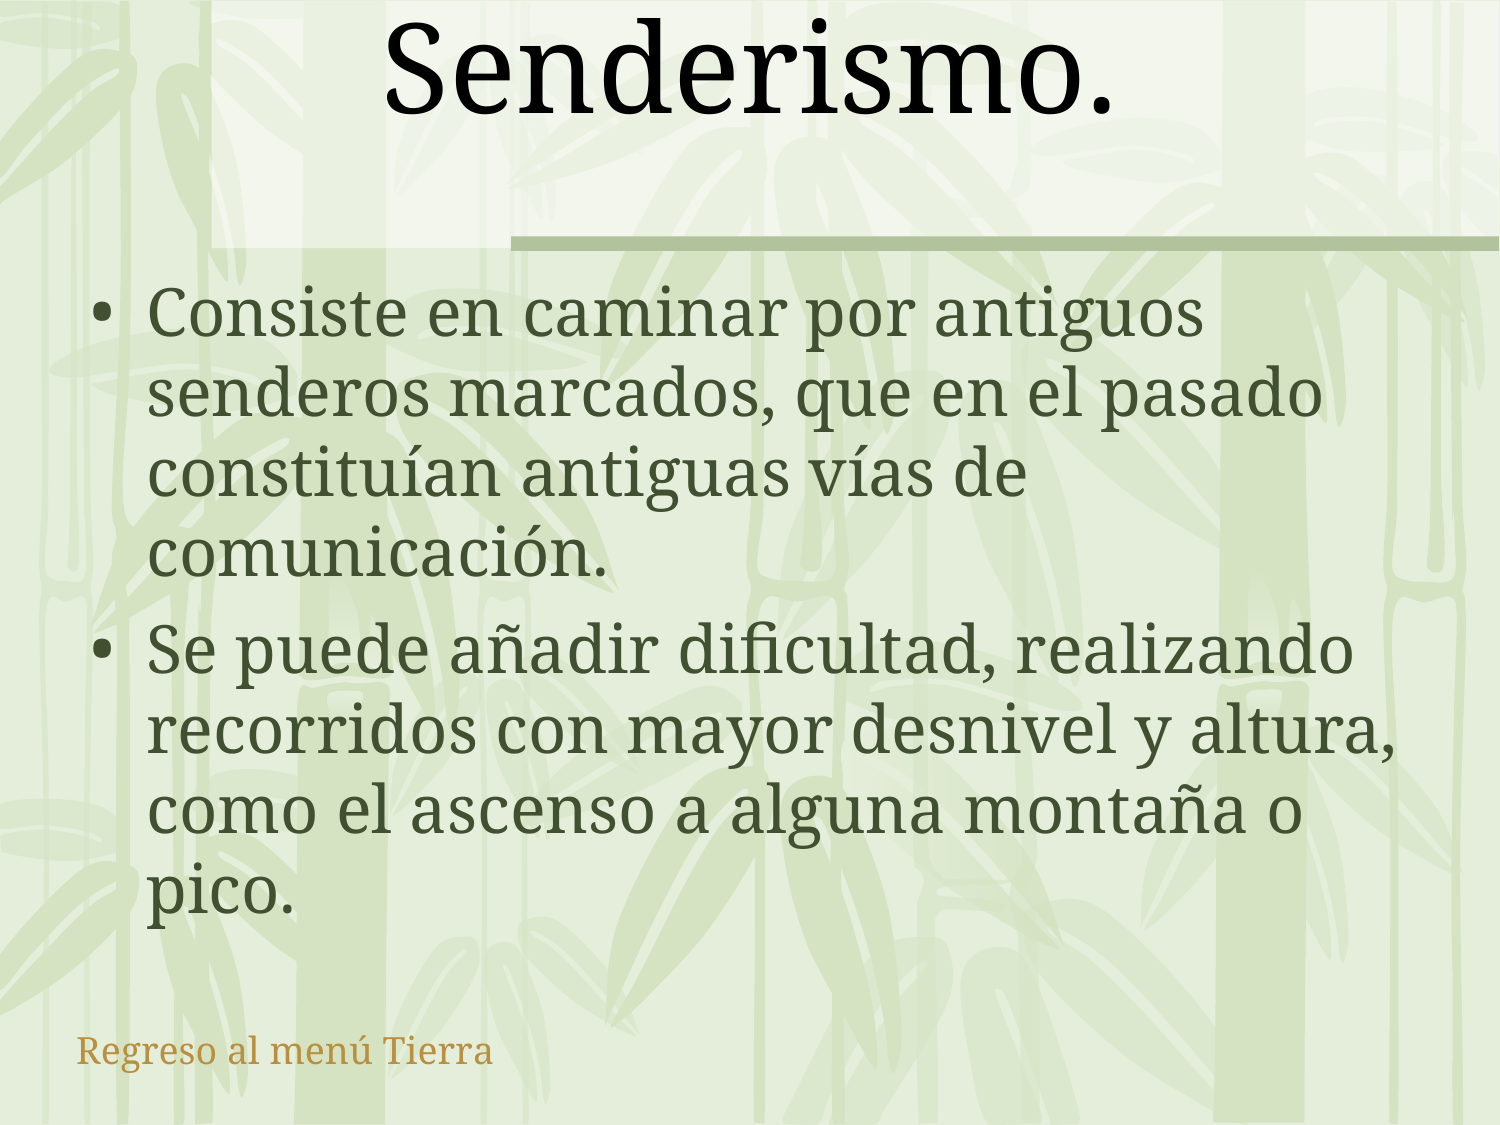

# Senderismo.
Consiste en caminar por antiguos senderos marcados, que en el pasado constituían antiguas vías de comunicación.
Se puede añadir dificultad, realizando recorridos con mayor desnivel y altura, como el ascenso a alguna montaña o pico.
Regreso al menú Tierra